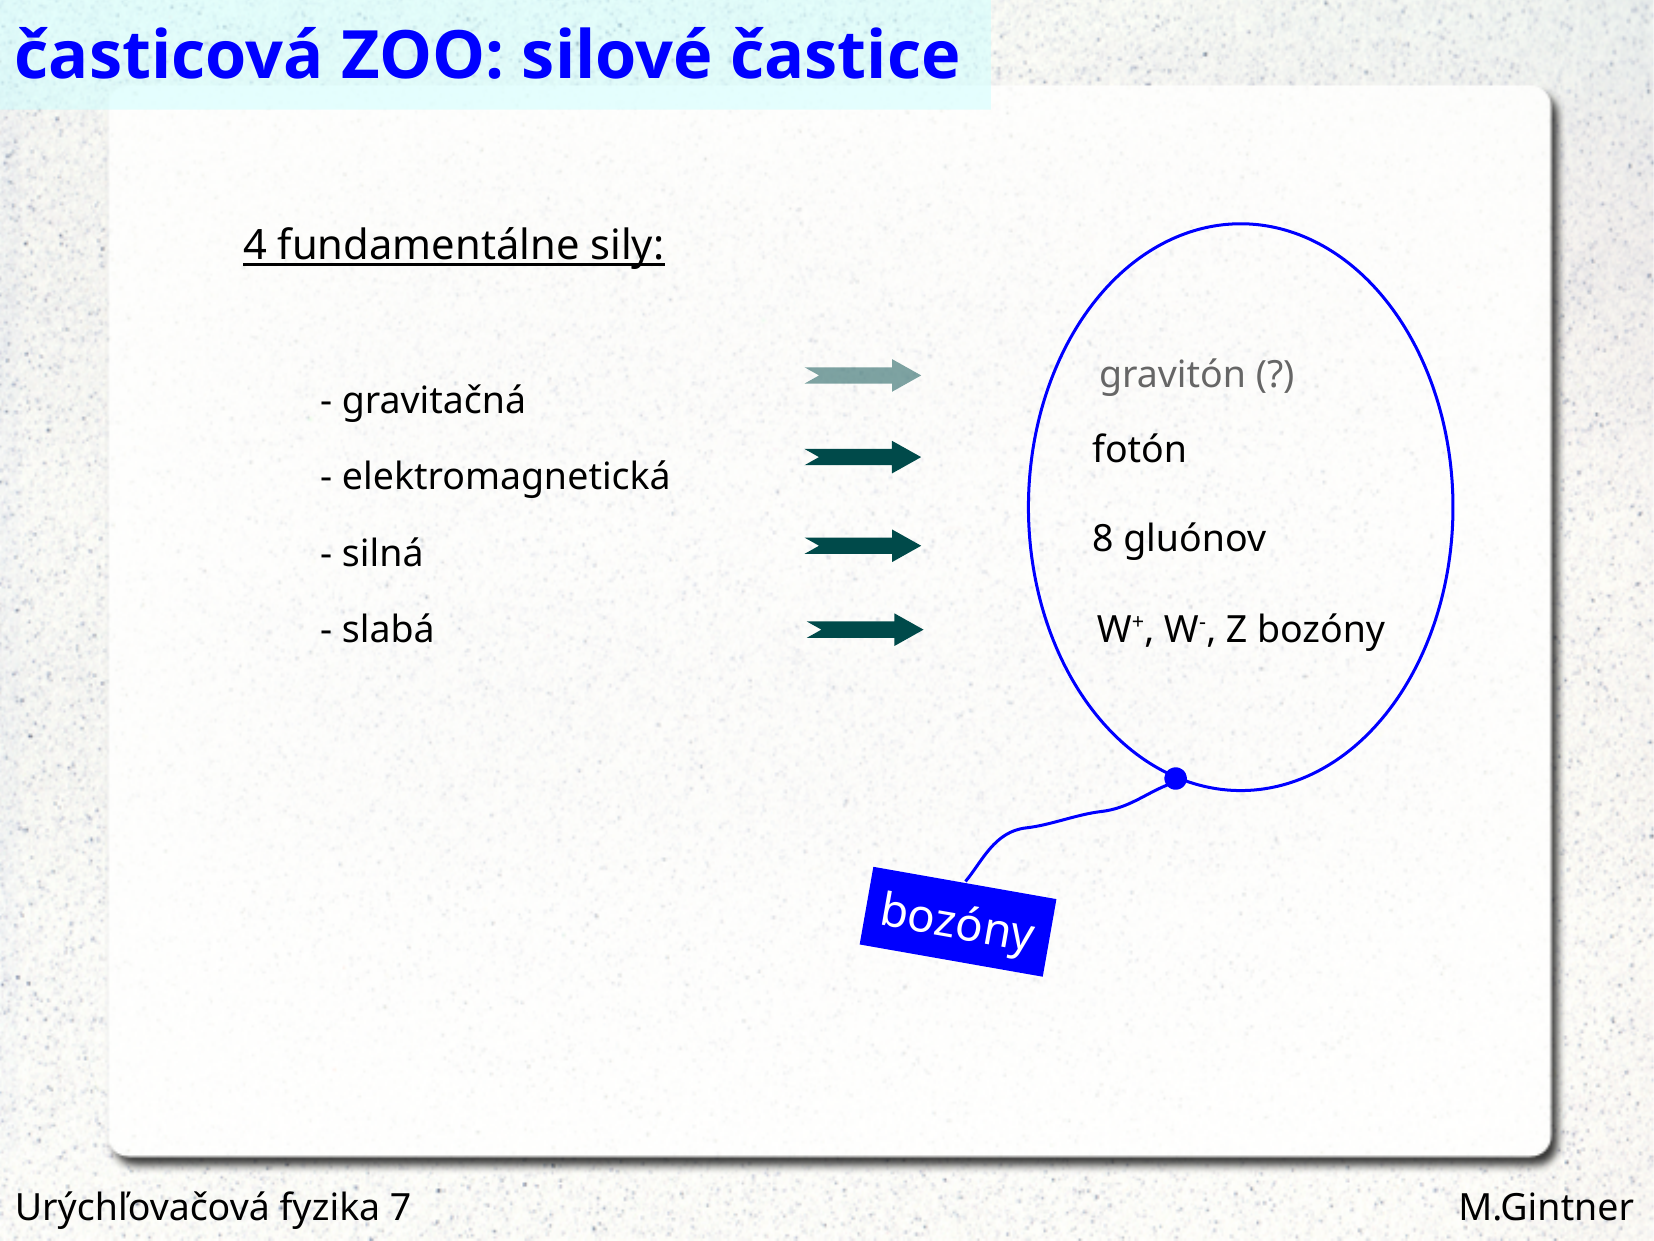

časticová ZOO: silové častice
4 fundamentálne sily:
bozóny
- gravitačná
- elektromagnetická
- silná
- slabá
gravitón (?)
fotón
8 gluónov
W+, W-, Z bozóny
Urýchľovačová fyzika 7
M.Gintner